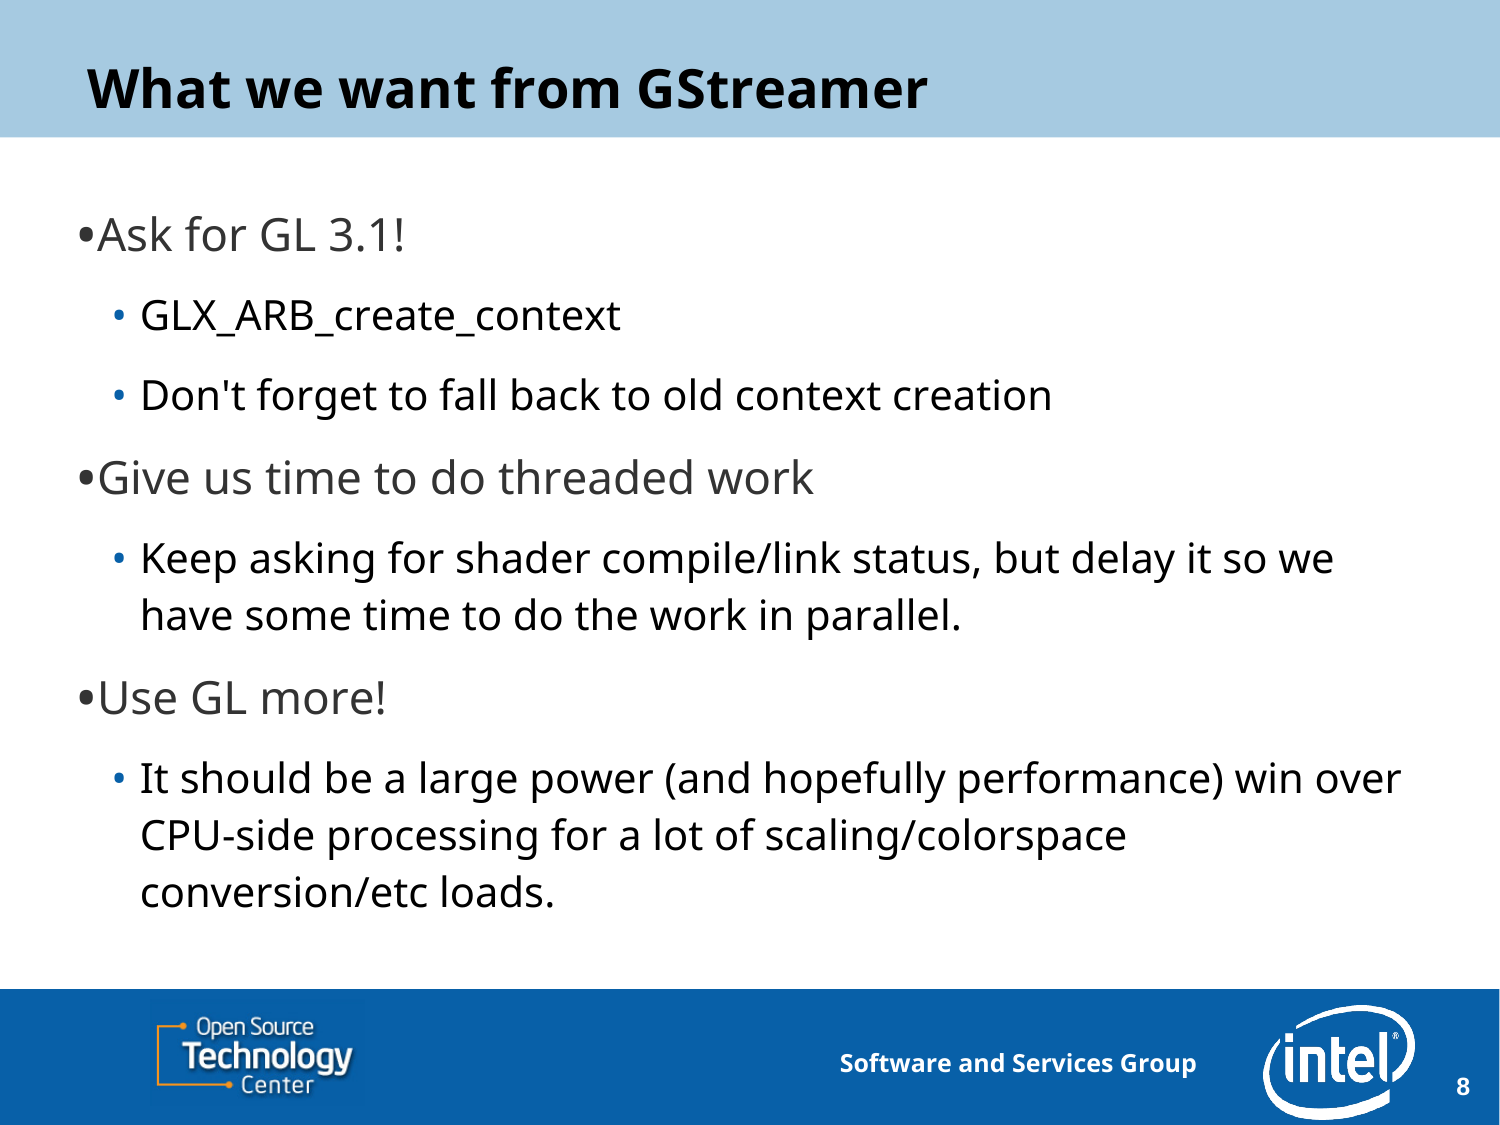

# What we want from GStreamer
Ask for GL 3.1!
GLX_ARB_create_context
Don't forget to fall back to old context creation
Give us time to do threaded work
Keep asking for shader compile/link status, but delay it so we have some time to do the work in parallel.
Use GL more!
It should be a large power (and hopefully performance) win over CPU-side processing for a lot of scaling/colorspace conversion/etc loads.